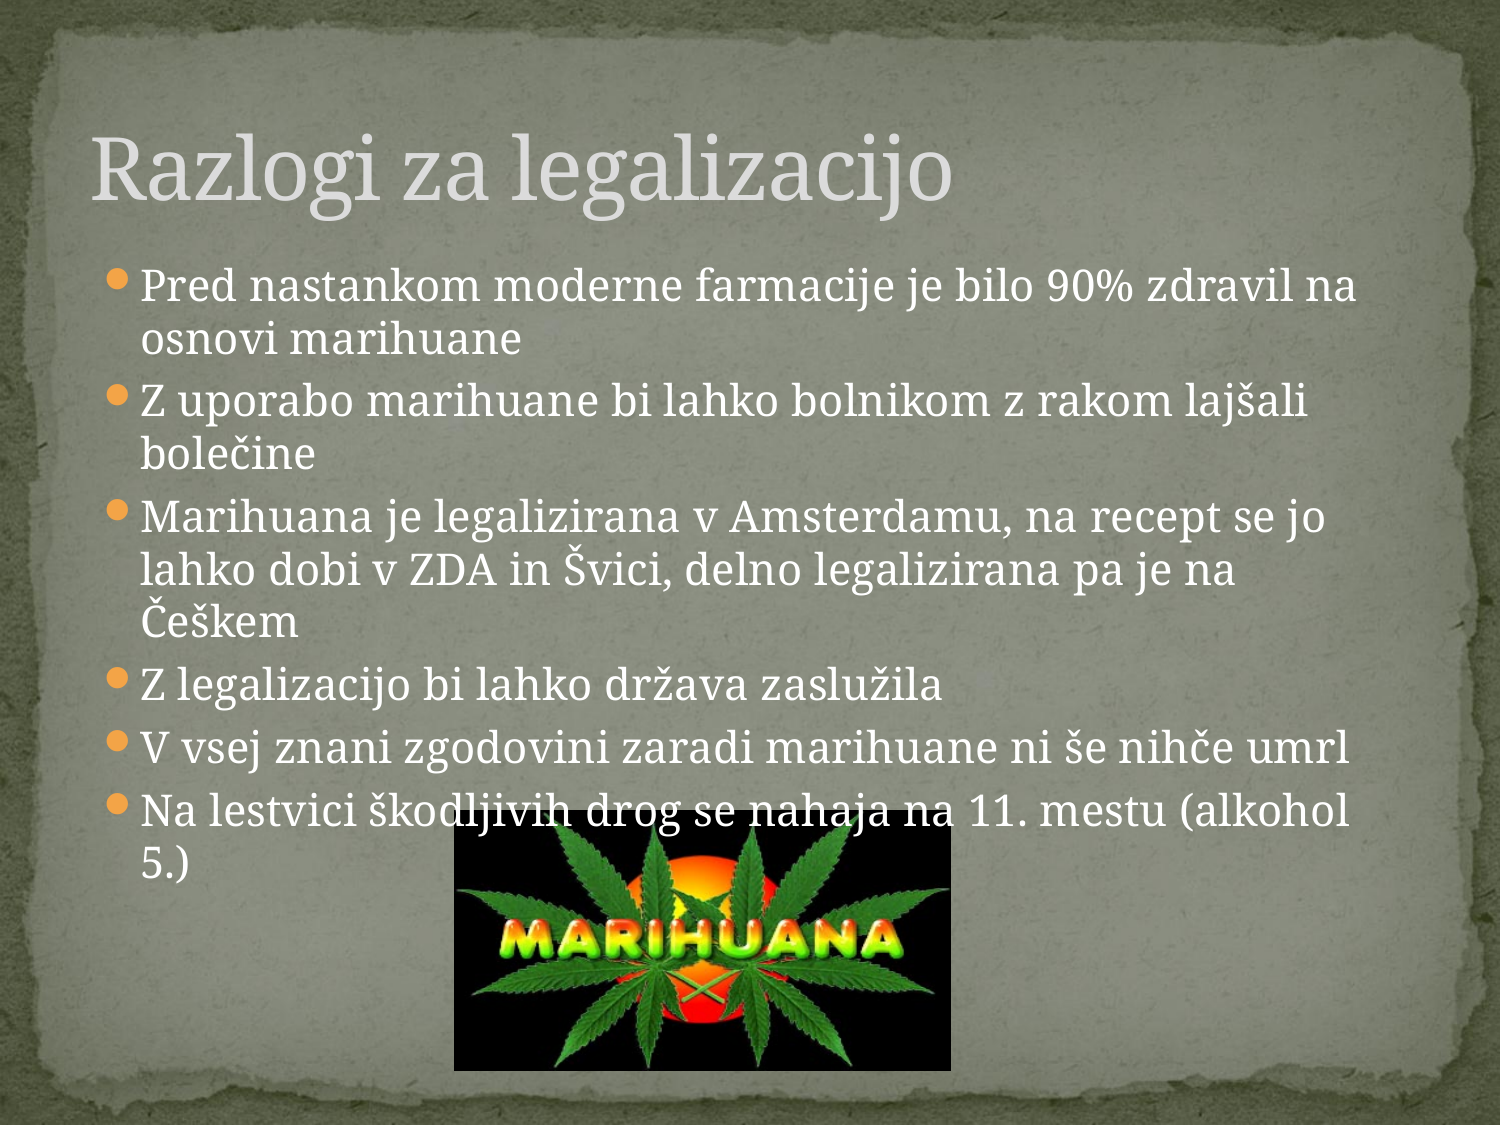

Razlogi za legalizacijo
# Pred nastankom moderne farmacije je bilo 90% zdravil na osnovi marihuane
Z uporabo marihuane bi lahko bolnikom z rakom lajšali bolečine
Marihuana je legalizirana v Amsterdamu, na recept se jo lahko dobi v ZDA in Švici, delno legalizirana pa je na Češkem
Z legalizacijo bi lahko država zaslužila
V vsej znani zgodovini zaradi marihuane ni še nihče umrl
Na lestvici škodljivih drog se nahaja na 11. mestu (alkohol 5.)